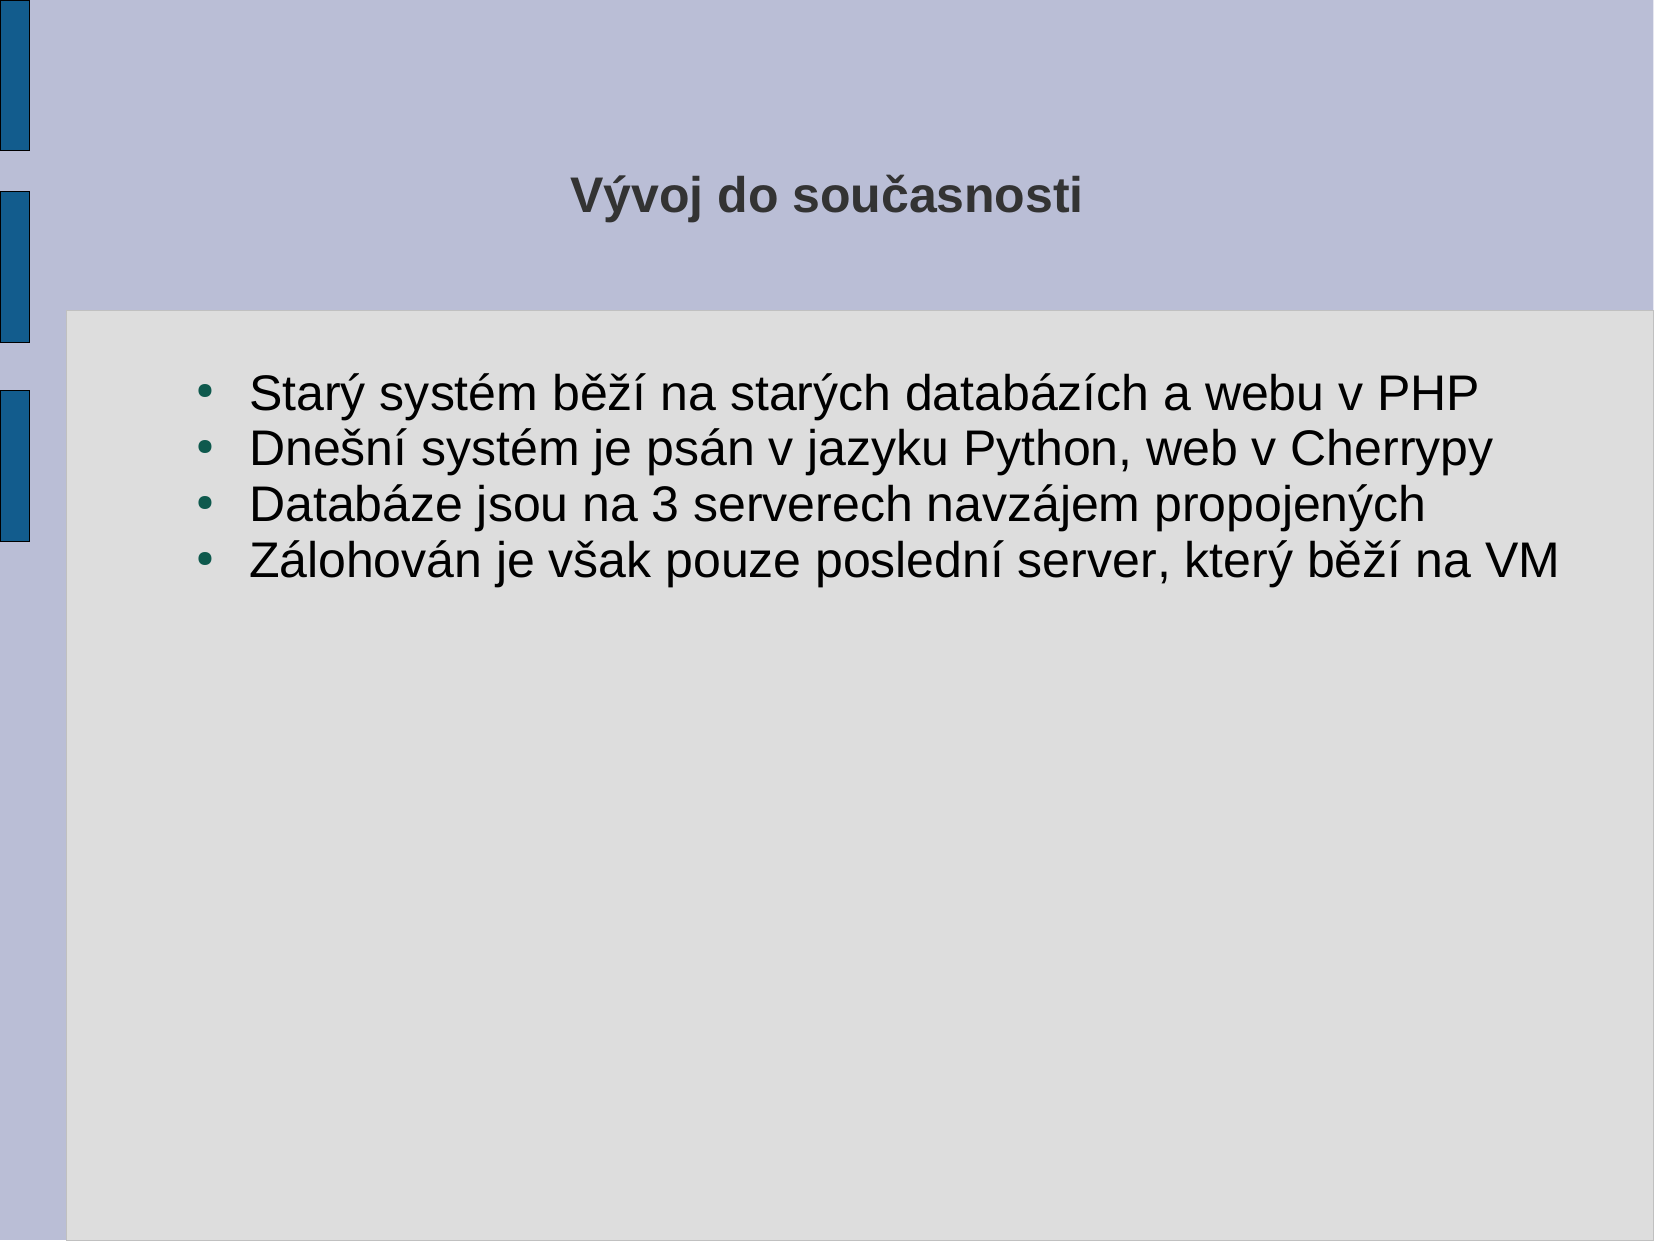

# Vývoj do současnosti
Starý systém běží na starých databázích a webu v PHP
Dnešní systém je psán v jazyku Python, web v Cherrypy
Databáze jsou na 3 serverech navzájem propojených
Zálohován je však pouze poslední server, který běží na VM